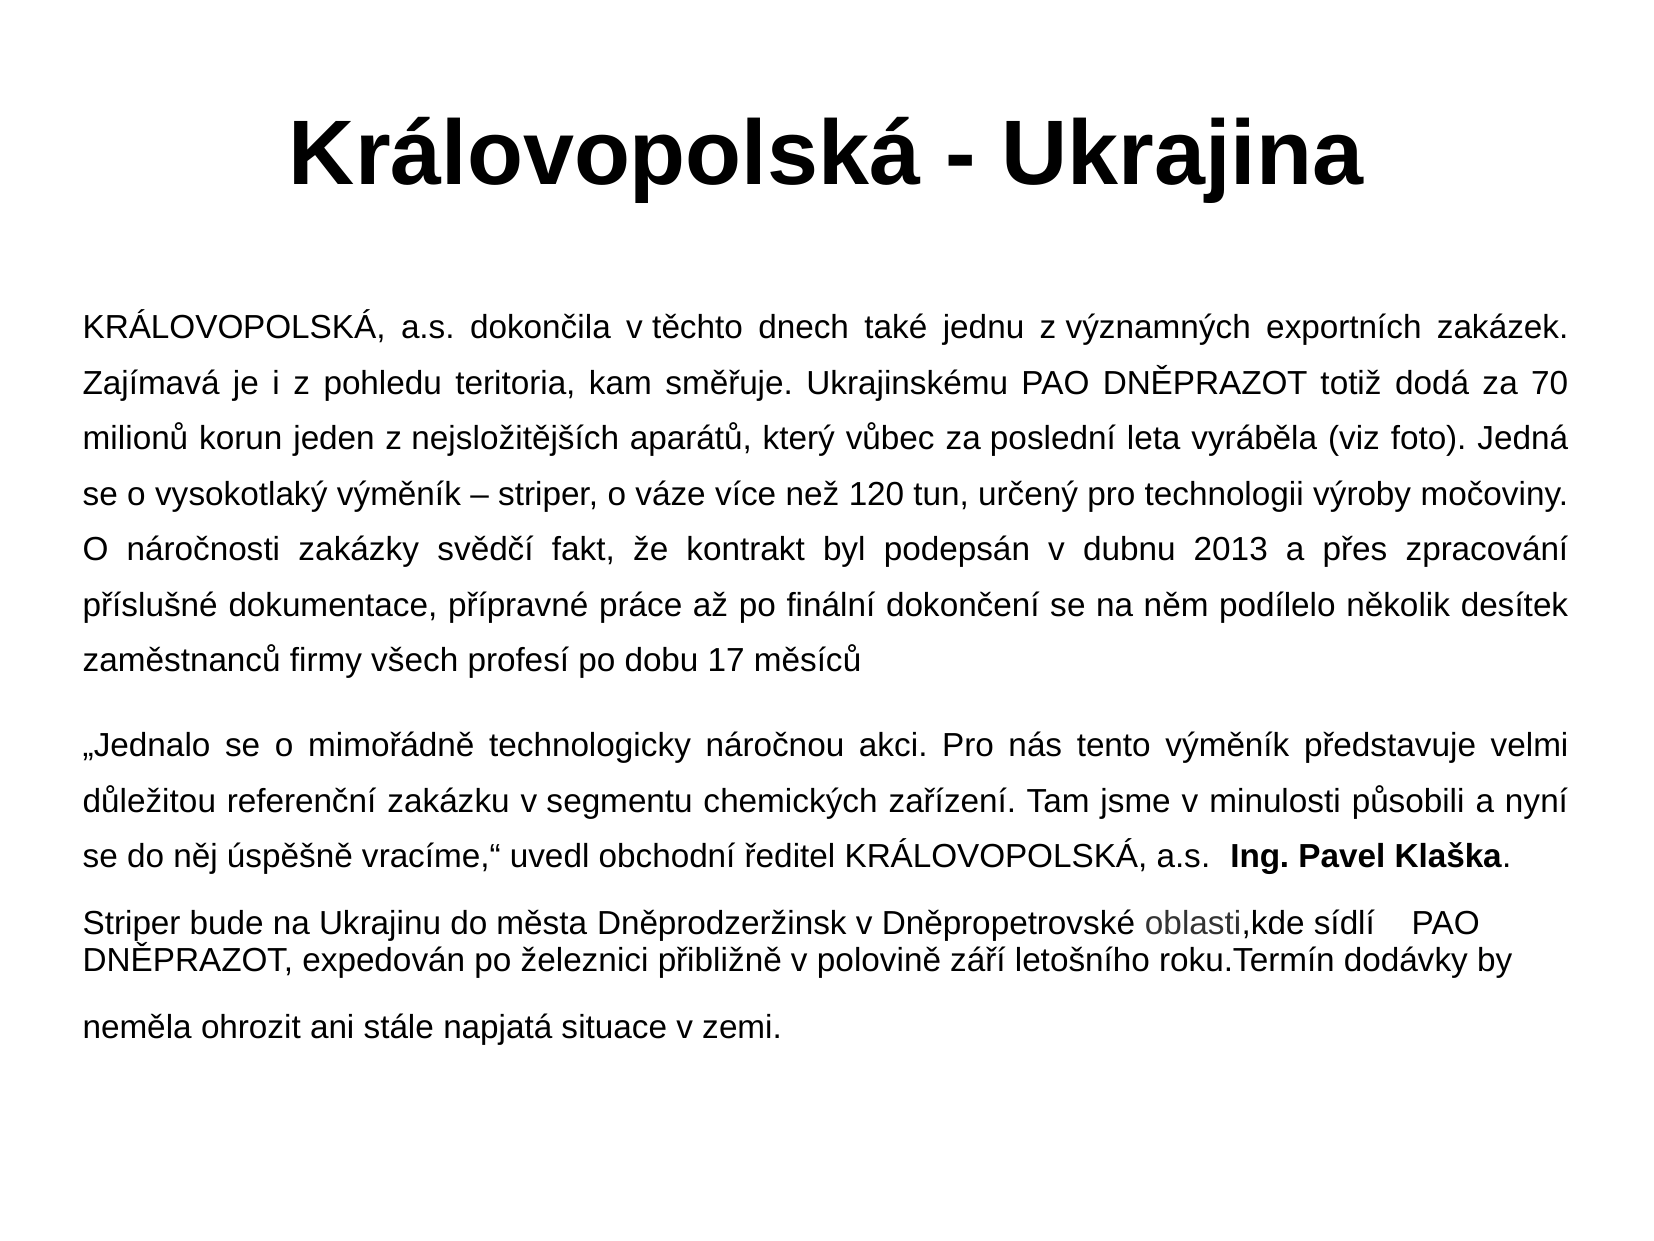

# Královopolská - Ukrajina
KRÁLOVOPOLSKÁ, a.s. dokončila v těchto dnech také jednu z významných exportních zakázek. Zajímavá je i z pohledu teritoria, kam směřuje. Ukrajinskému PAO DNĚPRAZOT totiž dodá za 70 milionů korun jeden z nejsložitějších aparátů, který vůbec za poslední leta vyráběla (viz foto). Jedná se o vysokotlaký výměník – striper, o váze více než 120 tun, určený pro technologii výroby močoviny. O náročnosti zakázky svědčí fakt, že kontrakt byl podepsán v dubnu 2013 a přes zpracování příslušné dokumentace, přípravné práce až po finální dokončení se na něm podílelo několik desítek zaměstnanců firmy všech profesí po dobu 17 měsíců
„Jednalo se o mimořádně technologicky náročnou akci. Pro nás tento výměník představuje velmi důležitou referenční zakázku v segmentu chemických zařízení. Tam jsme v minulosti působili a nyní se do něj úspěšně vracíme,“ uvedl obchodní ředitel KRÁLOVOPOLSKÁ, a.s.  Ing. Pavel Klaška.
Striper bude na Ukrajinu do města Dněprodzeržinsk v Dněpropetrovské oblasti,kde sídlí    PAO DNĚPRAZOT, expedován po železnici přibližně v polovině září letošního roku.Termín dodávky by neměla ohrozit ani stále napjatá situace v zemi.